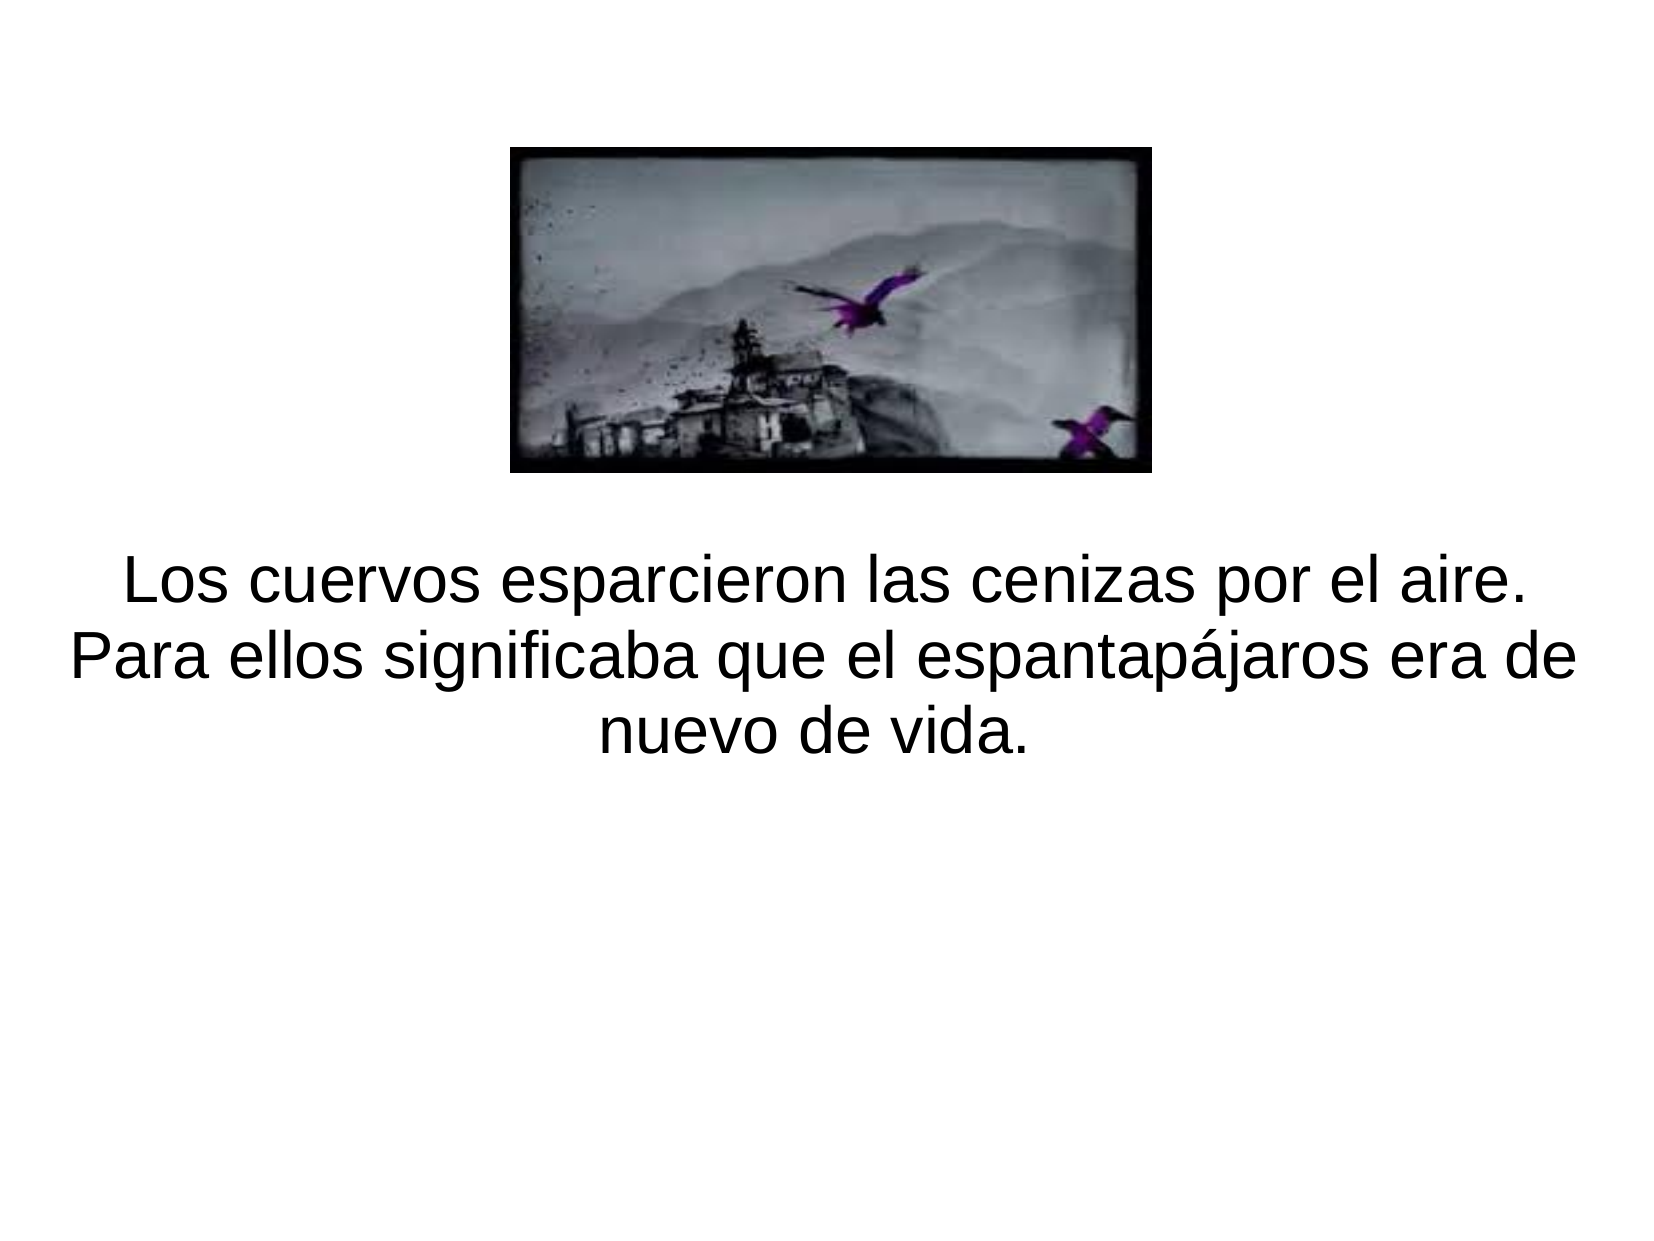

# Los cuervos esparcieron las cenizas por el aire.
Para ellos significaba que el espantapájaros era de nuevo de vida.